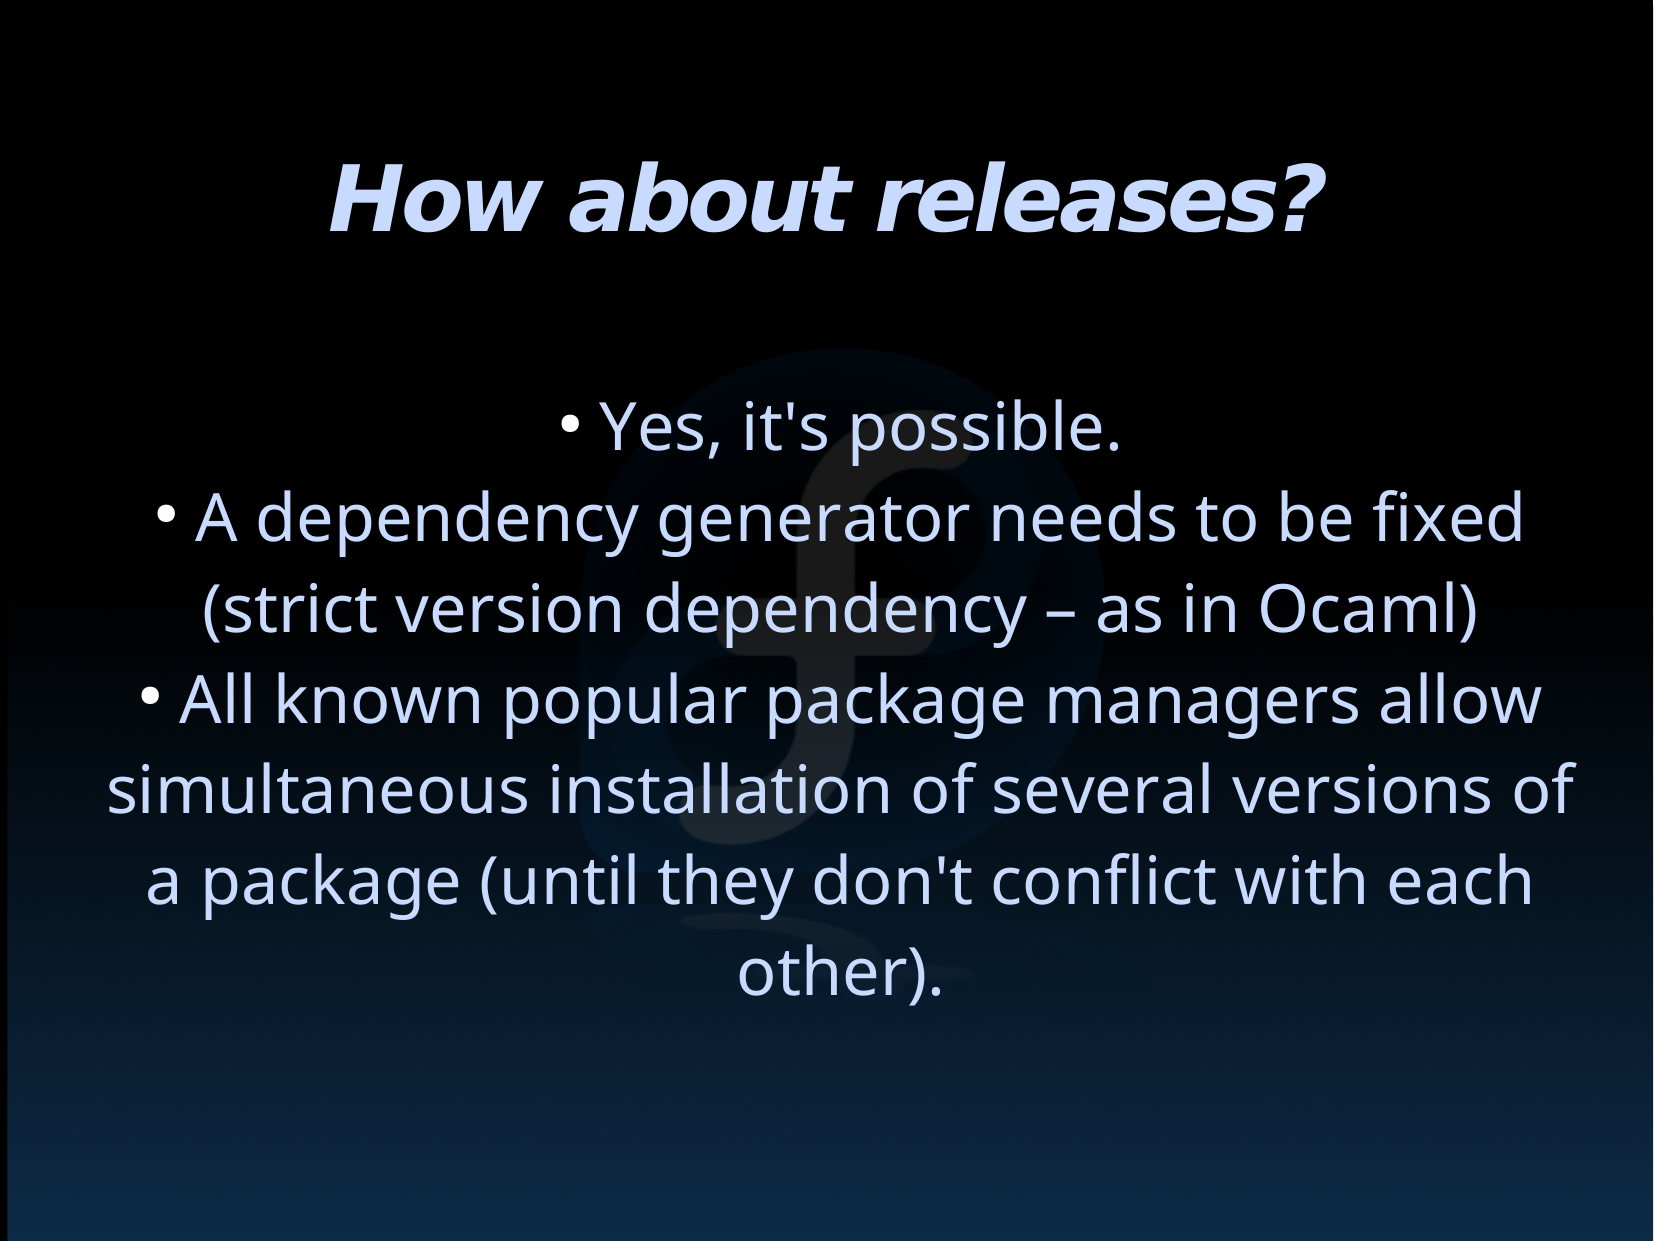

# How about releases?
 Yes, it's possible.
 A dependency generator needs to be fixed (strict version dependency – as in Ocaml)
 All known popular package managers allow simultaneous installation of several versions of a package (until they don't conflict with each other).